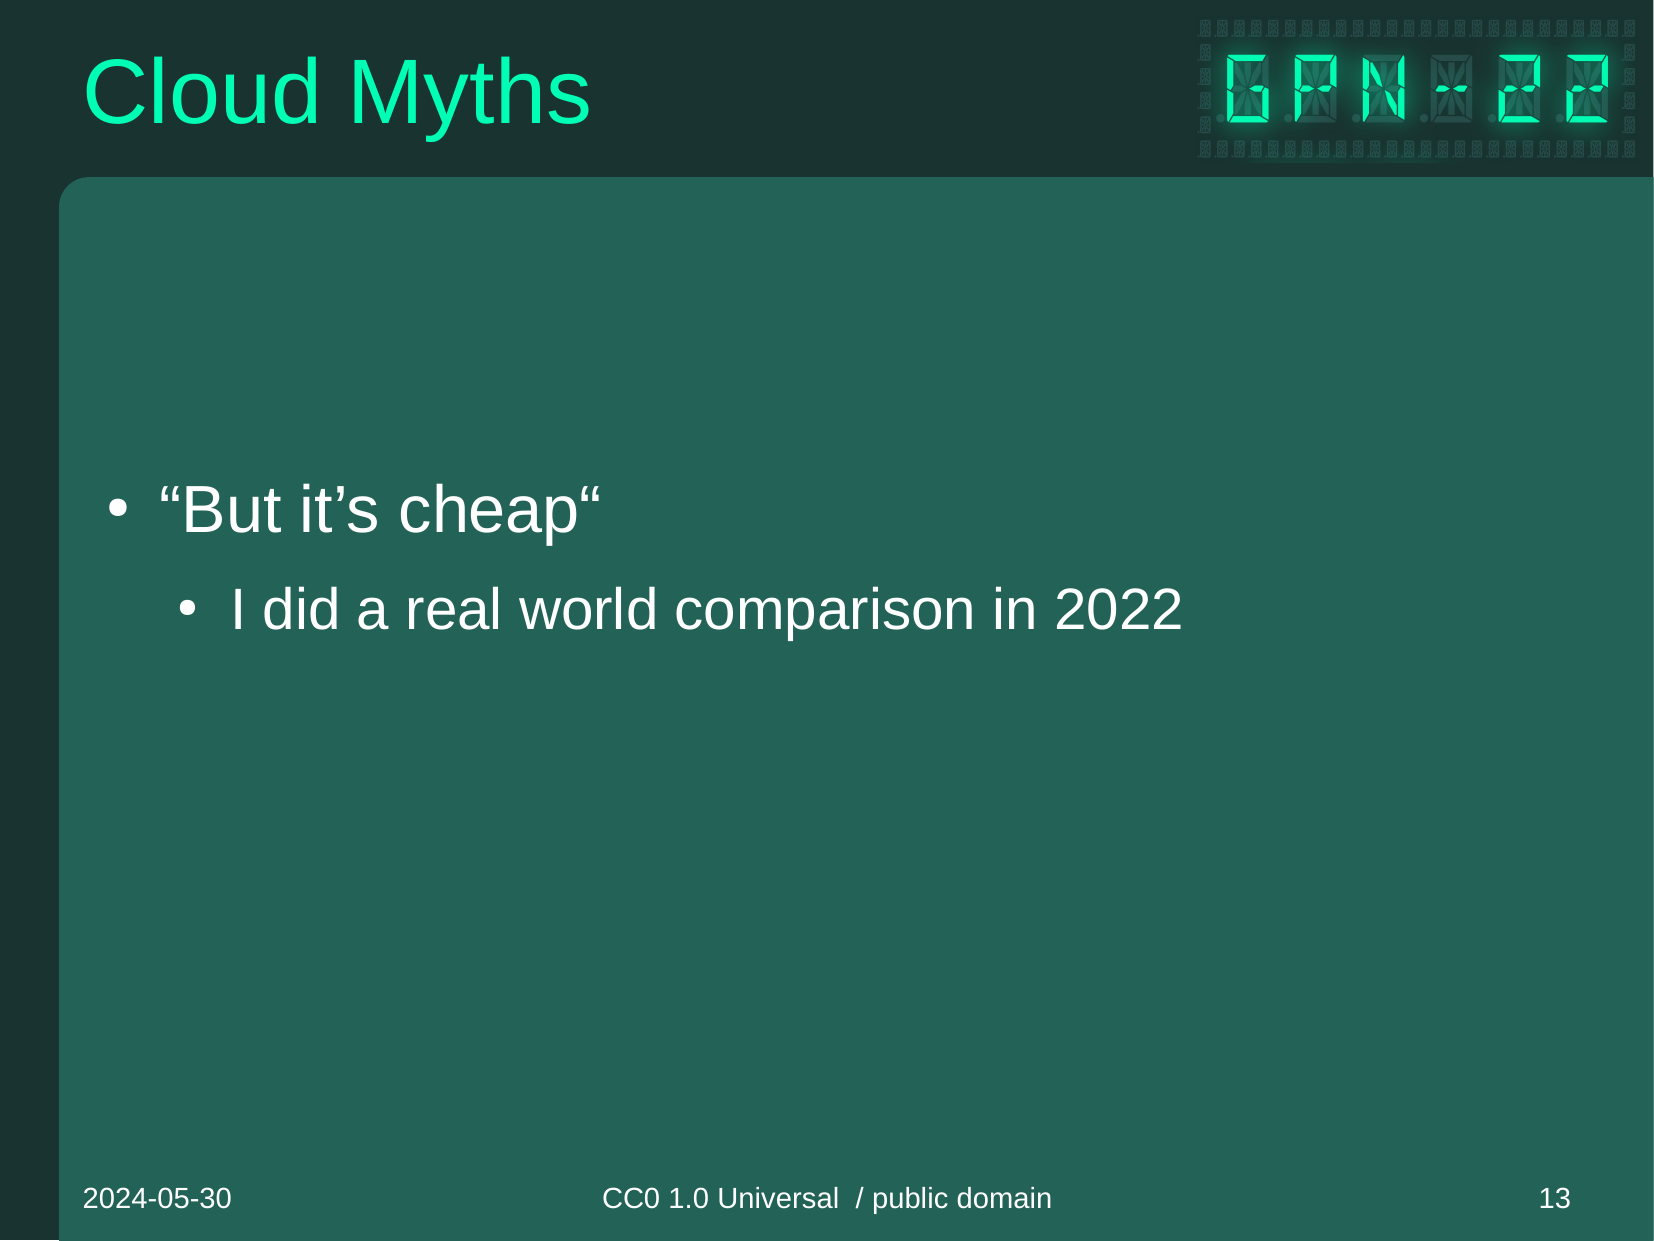

# Cloud Myths
“But it’s cheap“
I did a real world comparison in 2022